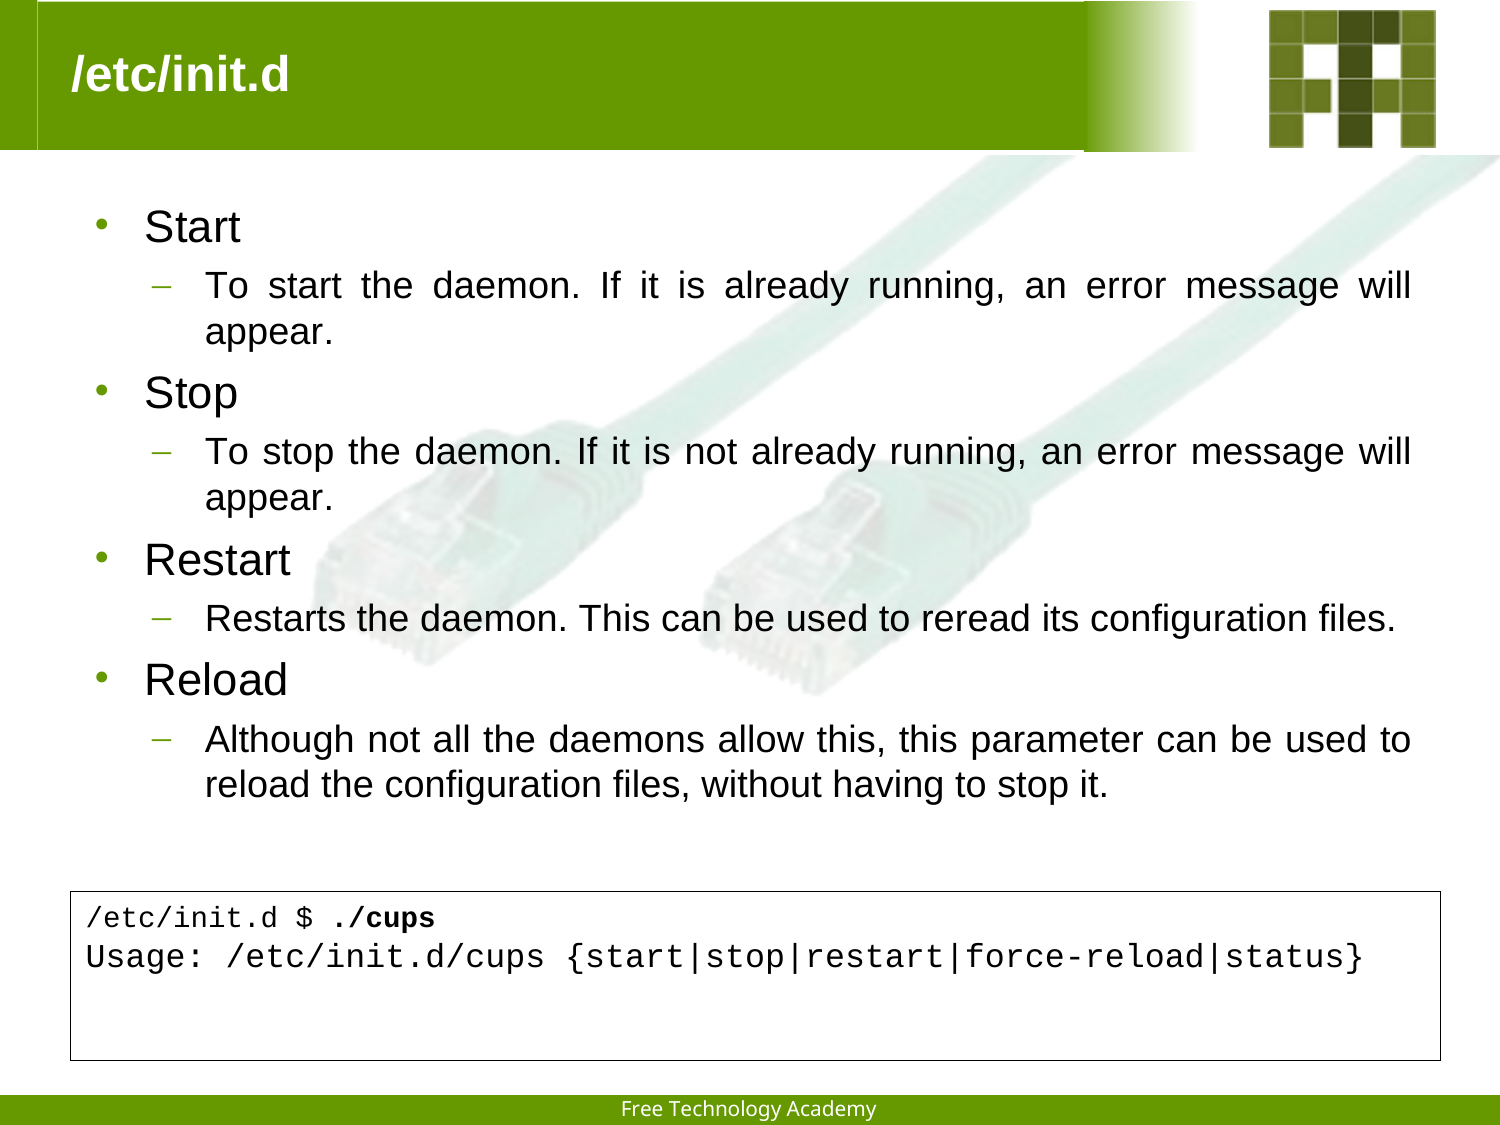

# /etc/init.d
Start
To start the daemon. If it is already running, an error message will appear.
Stop
To stop the daemon. If it is not already running, an error message will appear.
Restart
Restarts the daemon. This can be used to reread its configuration files.
Reload
Although not all the daemons allow this, this parameter can be used to reload the configuration files, without having to stop it.
/etc/init.d $ ./cups
Usage: /etc/init.d/cups {start|stop|restart|force-reload|status}